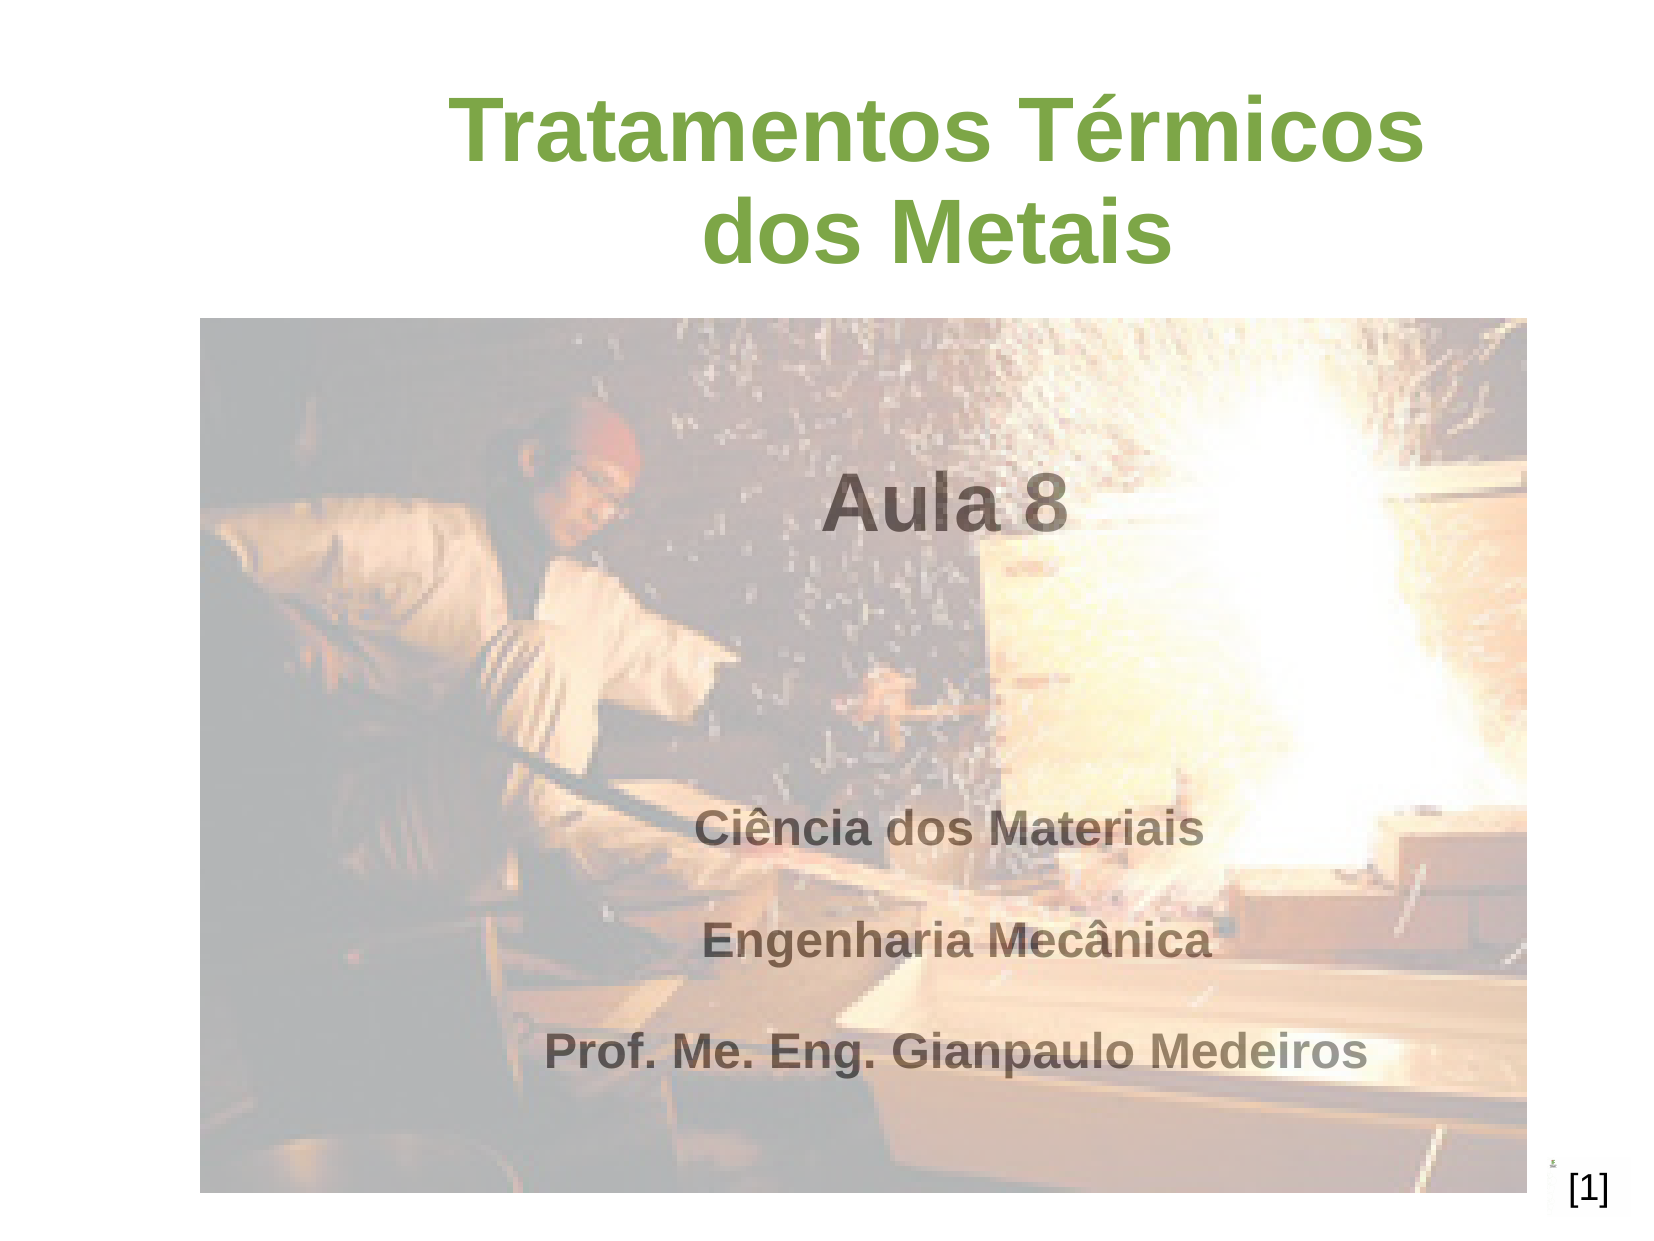

#
Tratamentos Térmicos
dos Metais
Aula 8
Ciência dos Materiais
Engenharia Mecânica
Prof. Me. Eng. Gianpaulo Medeiros
[1]